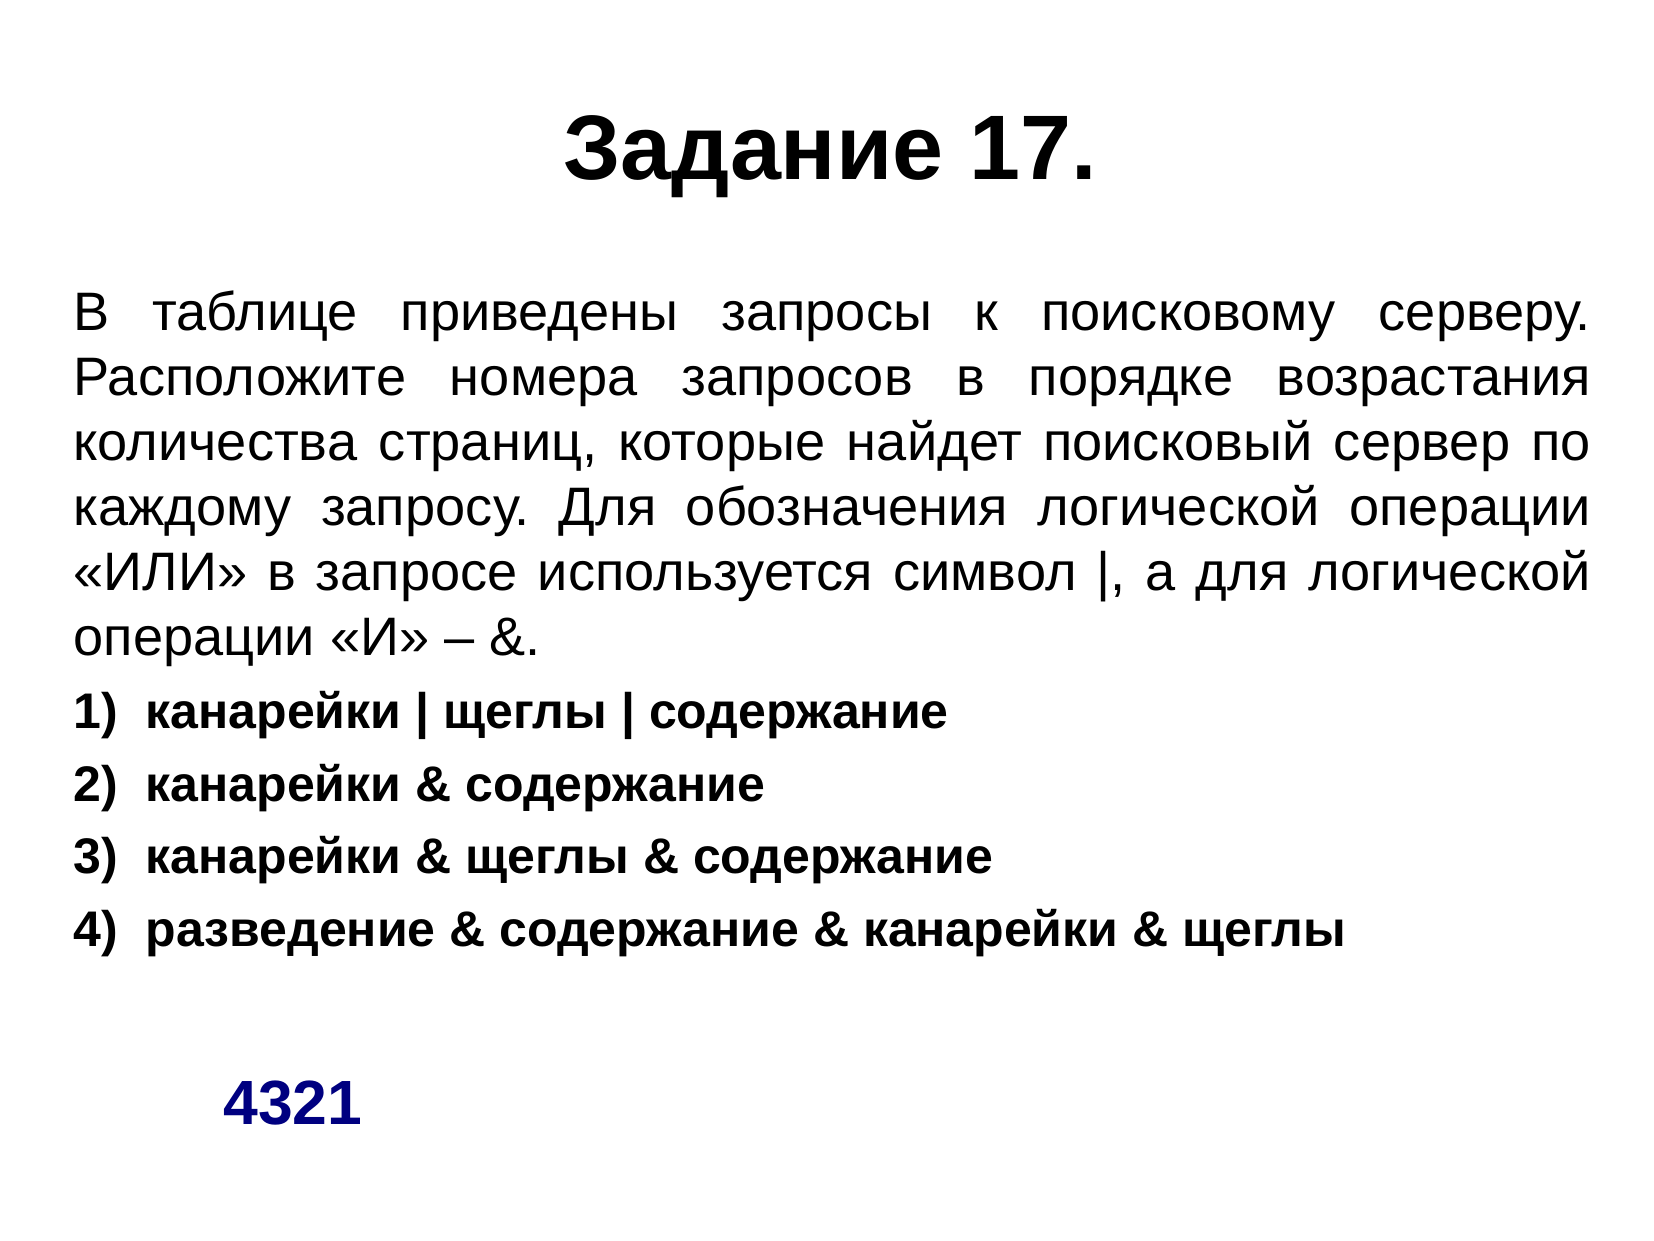

# Задание 17.
В таблице приведены запросы к поисковому серверу. Расположите номера запросов в порядке возрастания количества страниц, которые найдет поисковый сервер по каждому запросу. Для обозначения логической операции «ИЛИ» в запросе используется символ |, а для логической операции «И» – &.
1) канарейки | щеглы | содержание
2) канарейки & содержание
3) канарейки & щеглы & содержание
4) разведение & содержание & канарейки & щеглы
	4321